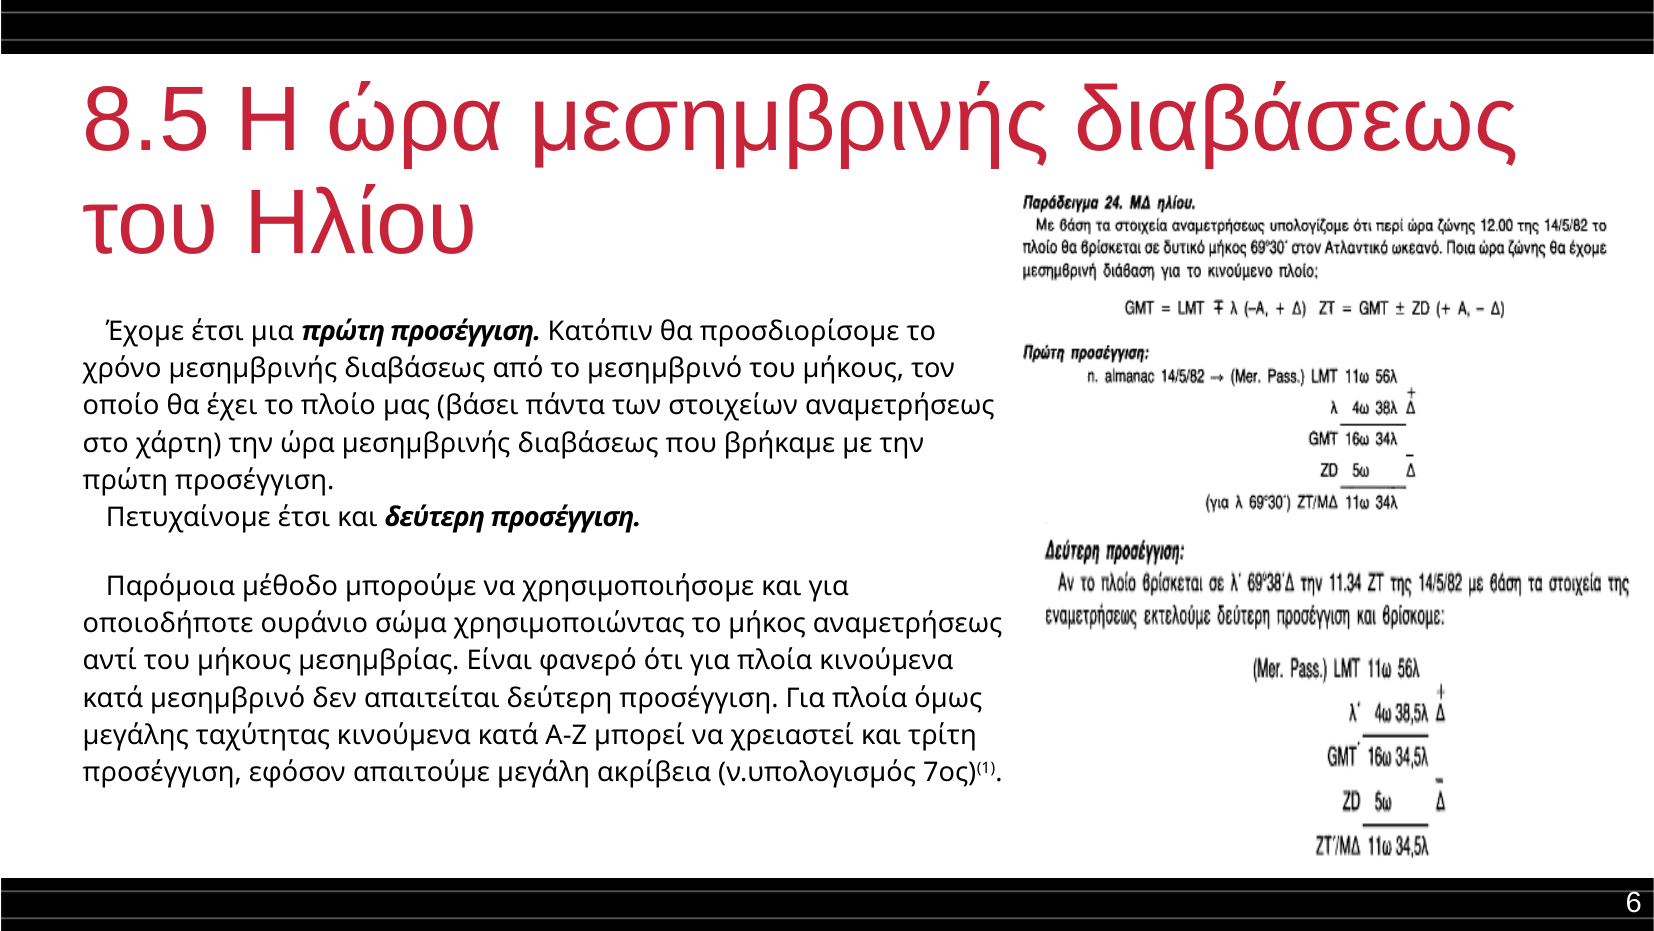

# 8.5 H ώρα μεσημβρινής διαβάσεως του Ηλίου
Έχομε έτσι μια πρώτη προσέγγιση. Κατόπιν θα προσδιορίσομε το χρόνο μεσημβρινής διαβάσεως από το μεσημβρινό του μήκους, τον οποίο θα έχει το πλοίο μας (βάσει πάντα των στοιχείων αναμετρήσεως στο χάρτη) την ώρα μεσημβρινής διαβάσεως που βρήκαμε με την πρώτη προσέγγιση.
Πετυχαίνομε έτσι και δεύτερη προσέγγιση.
Παρόμοια μέθοδο μπορούμε να χρησιμοποιήσομε και για οποιοδήποτε ουράνιο σώμα χρησιμοποιώντας το μήκος αναμετρήσεως αντί του μήκους μεσημβρίας. Είναι φανερό ότι για πλοία κινούμενα κατά μεσημβρινό δεν απαιτείται δεύτερη προσέγγιση. Για πλοία όμως μεγάλης ταχύτητας κινούμενα κατά Α-Ζ μπορεί να χρειαστεί και τρίτη προσέγγιση, εφόσον απαιτούμε μεγάλη ακρίβεια (ν.υπολογισμός 7ος)(1).